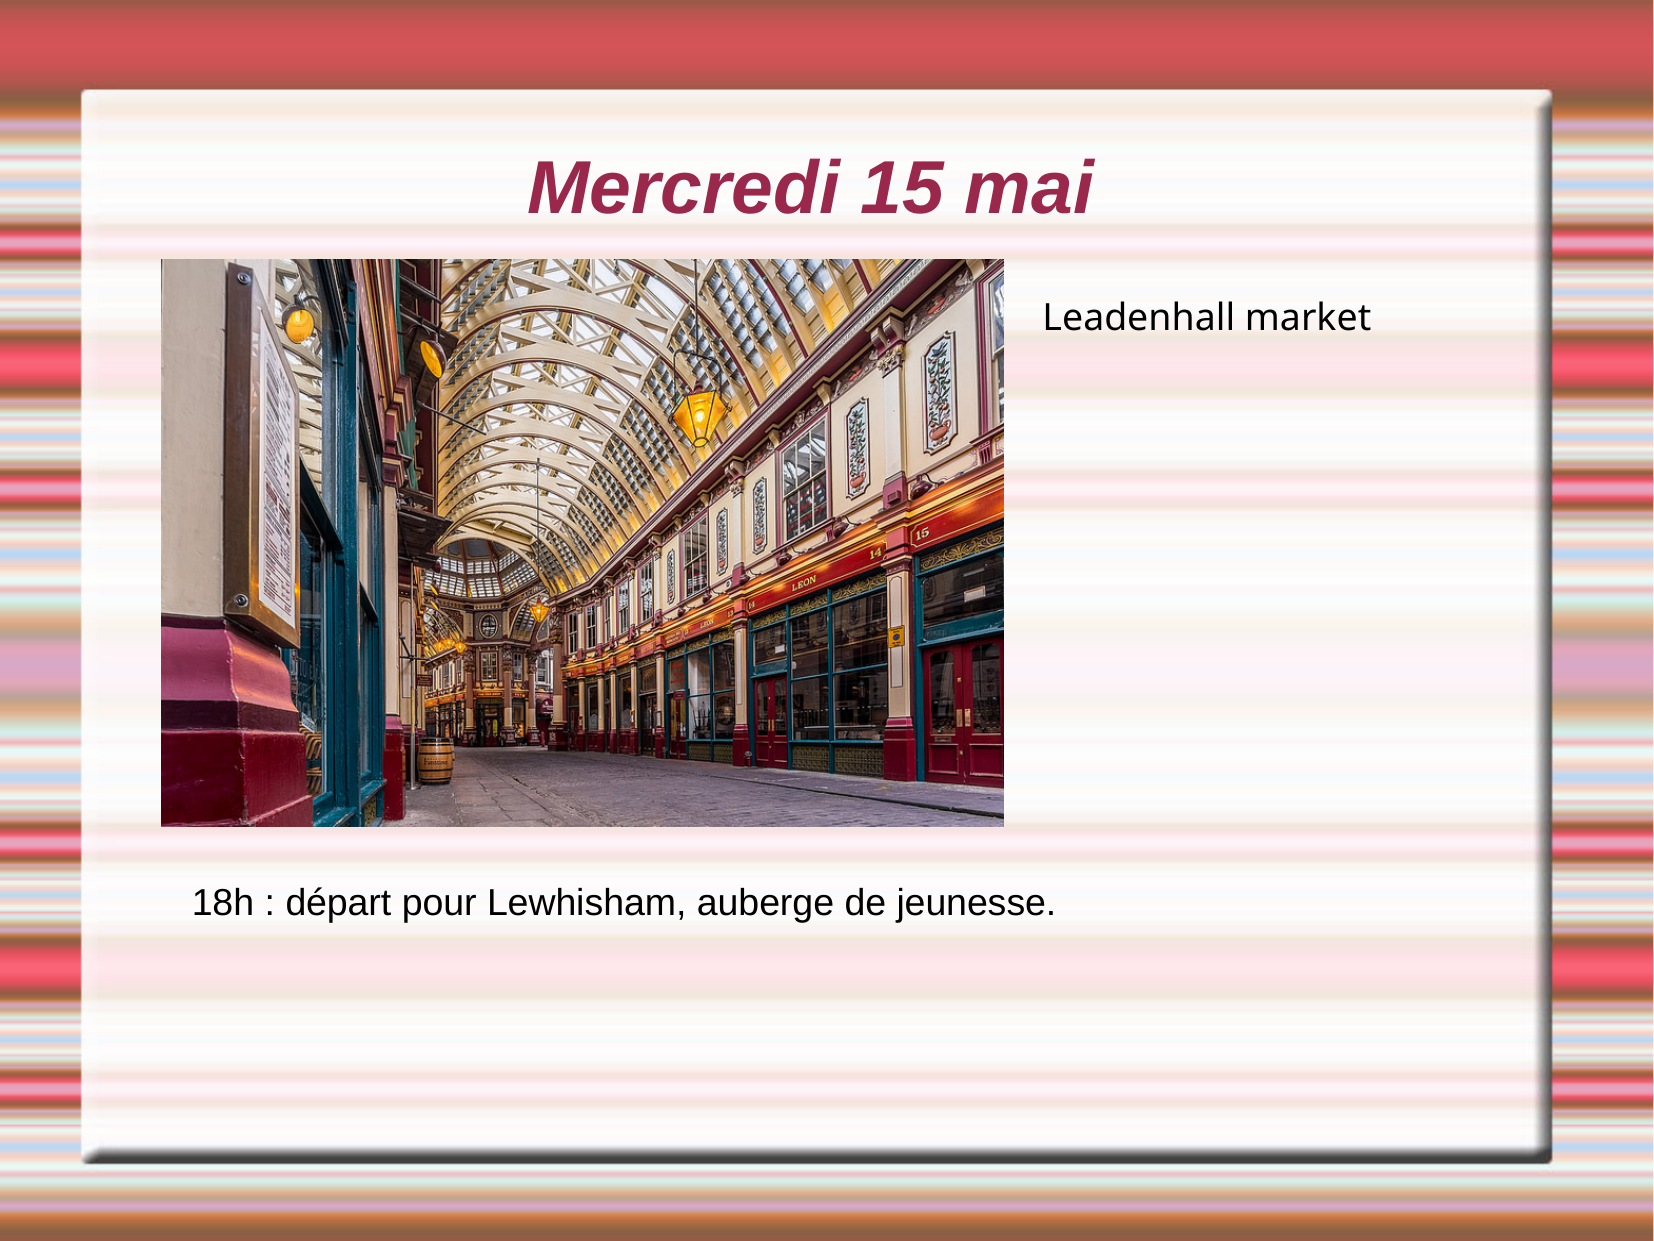

# Mercredi 15 mai
Leadenhall market
18h : départ pour Lewhisham, auberge de jeunesse.